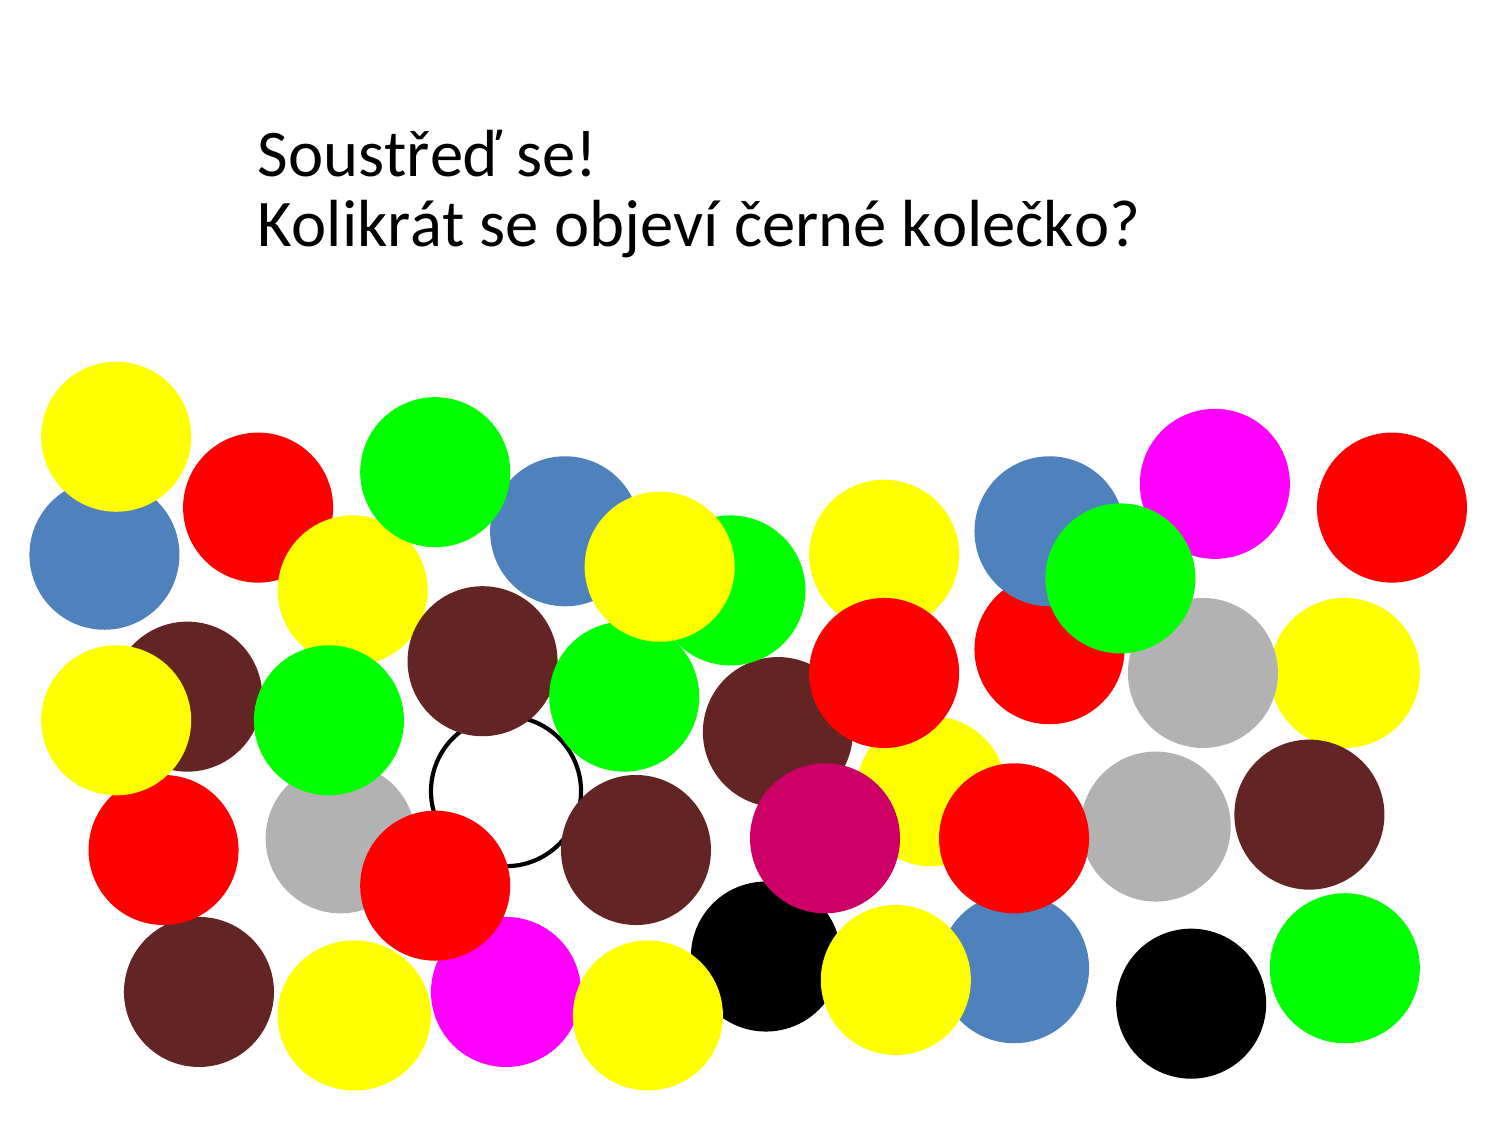

Soustřeď se!
Kolikrát se objeví černé kolečko?